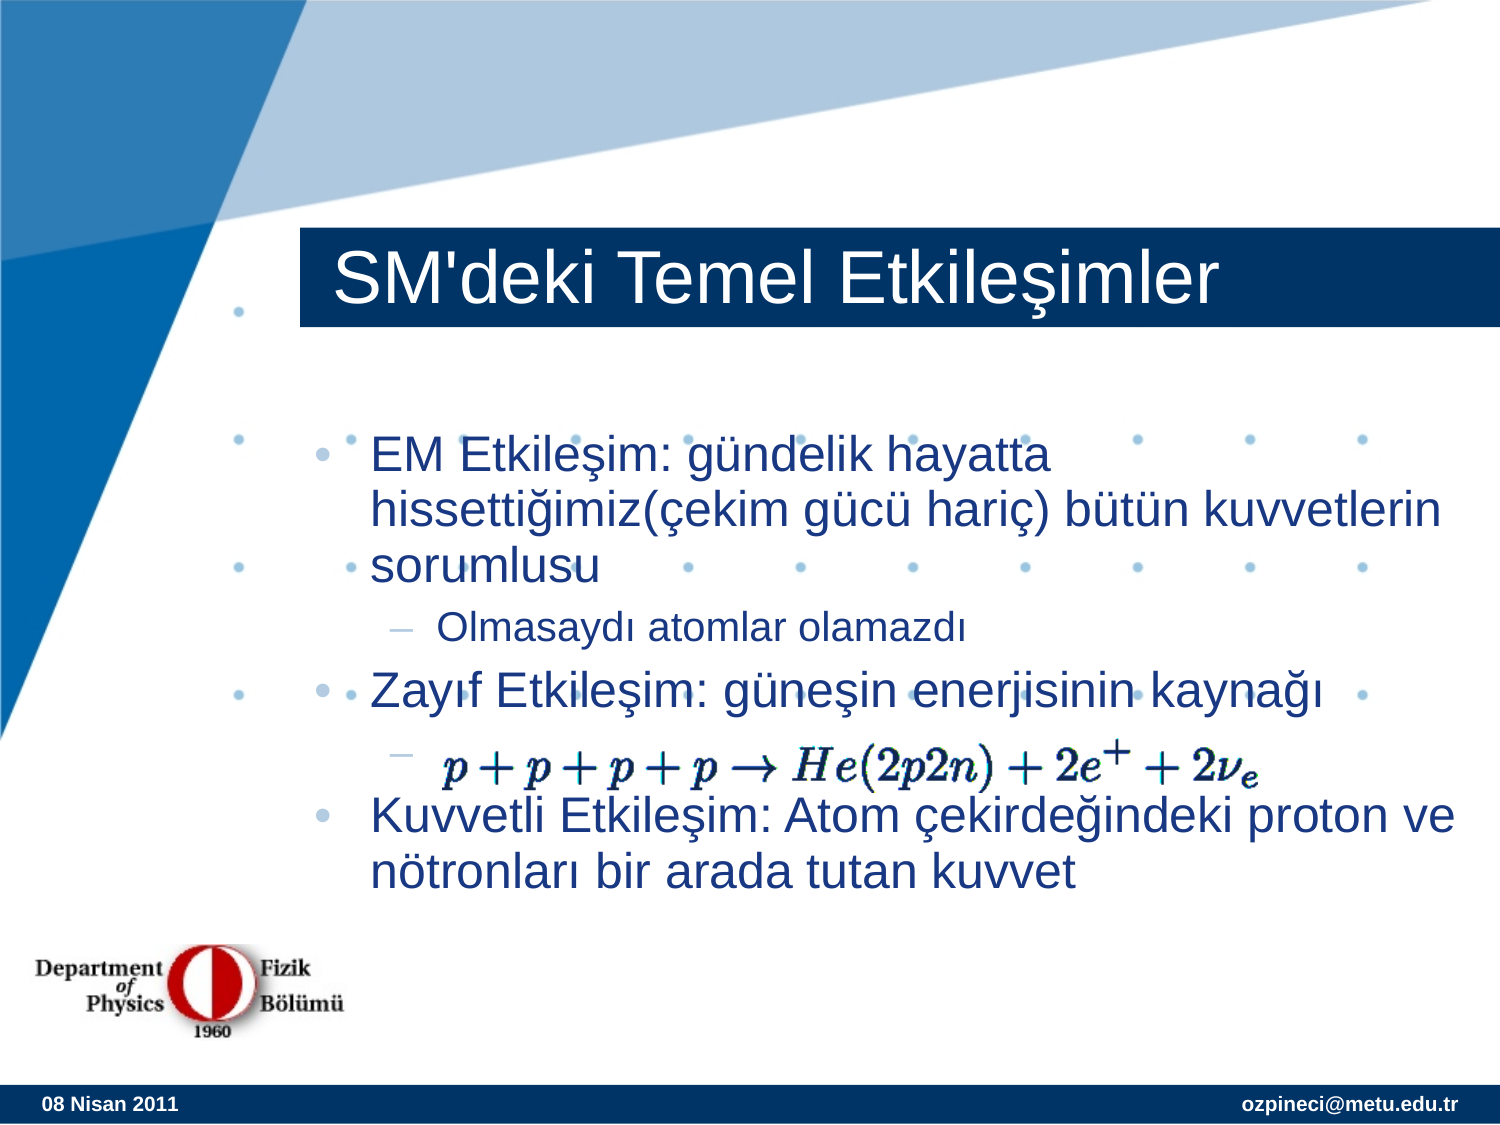

# SM'deki Temel Etkileşimler
EM Etkileşim: gündelik hayatta hissettiğimiz(çekim gücü hariç) bütün kuvvetlerin sorumlusu
Olmasaydı atomlar olamazdı
Zayıf Etkileşim: güneşin enerjisinin kaynağı
Kuvvetli Etkileşim: Atom çekirdeğindeki proton ve nötronları bir arada tutan kuvvet